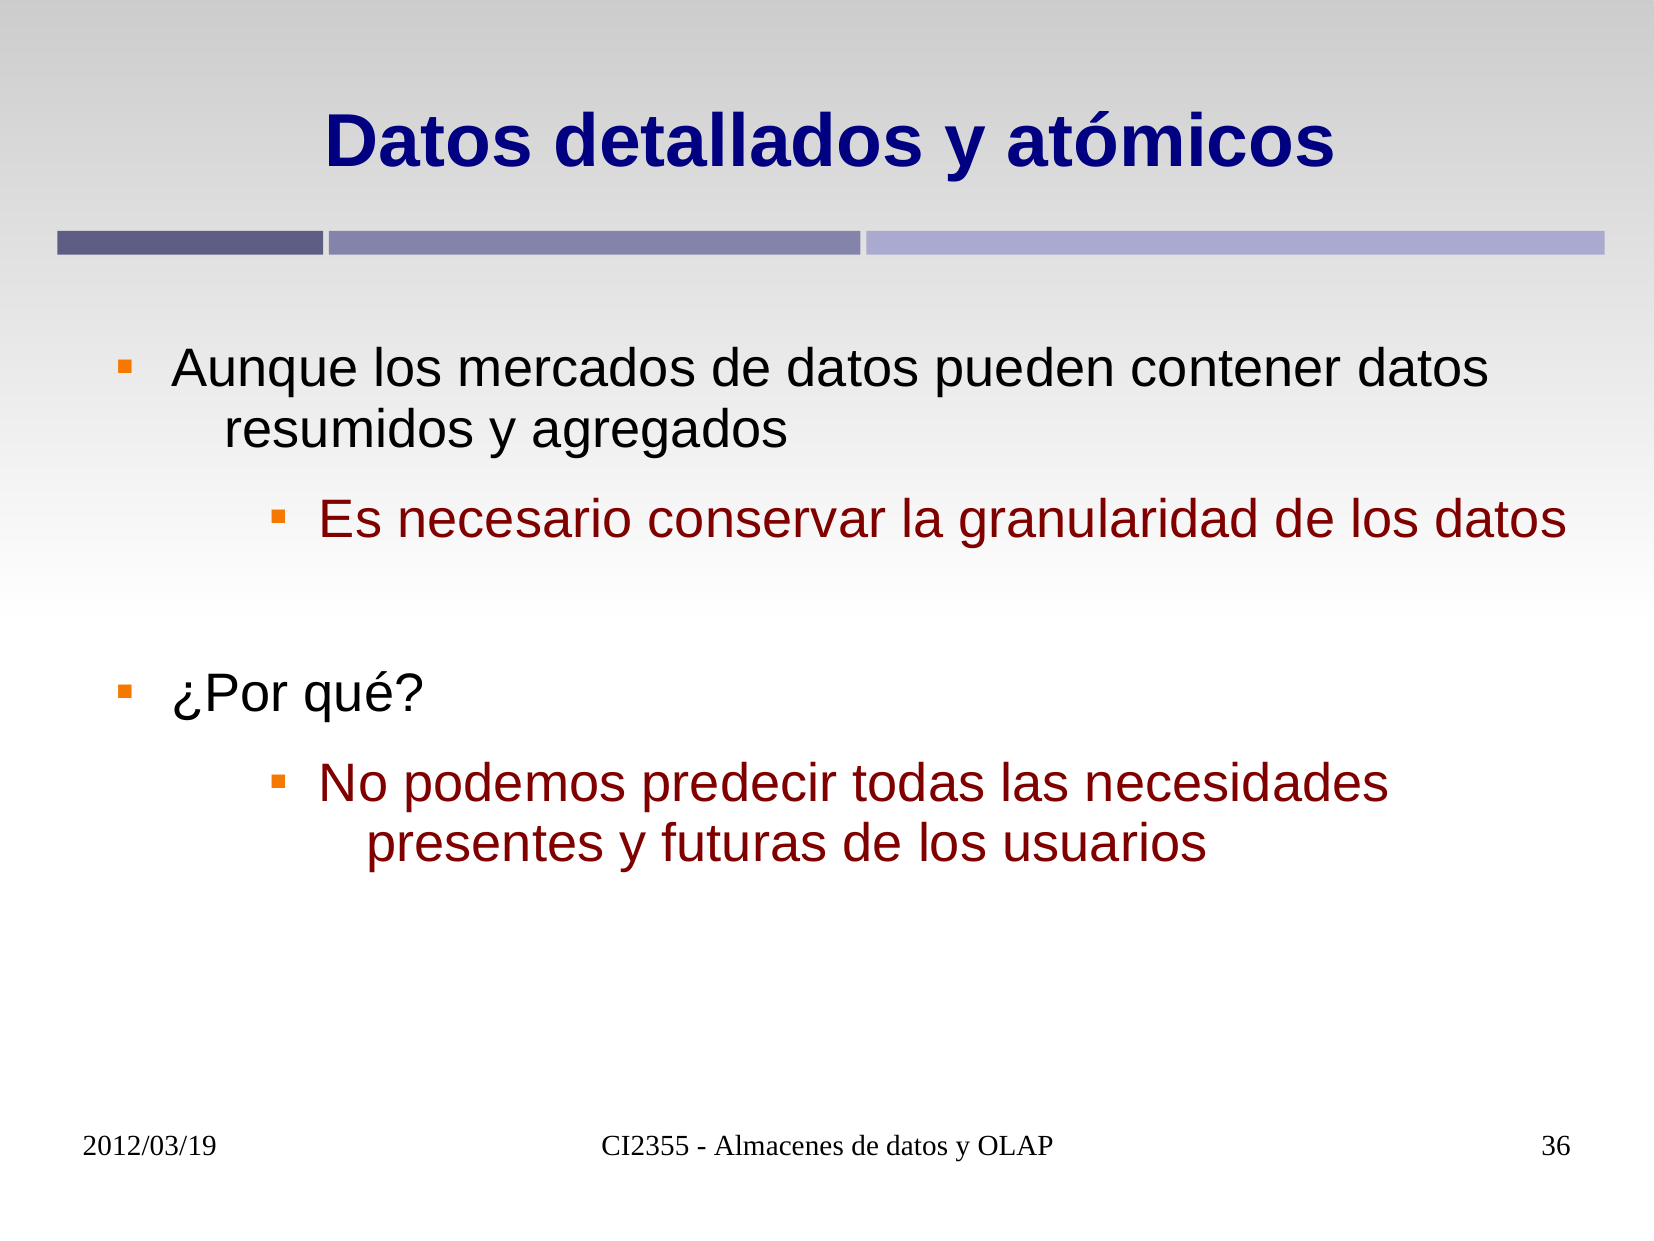

# Datos detallados y atómicos
Aunque los mercados de datos pueden contener datos resumidos y agregados
Es necesario conservar la granularidad de los datos
¿Por qué?
No podemos predecir todas las necesidades presentes y futuras de los usuarios
2012/03/19
CI2355 - Almacenes de datos y OLAP
36